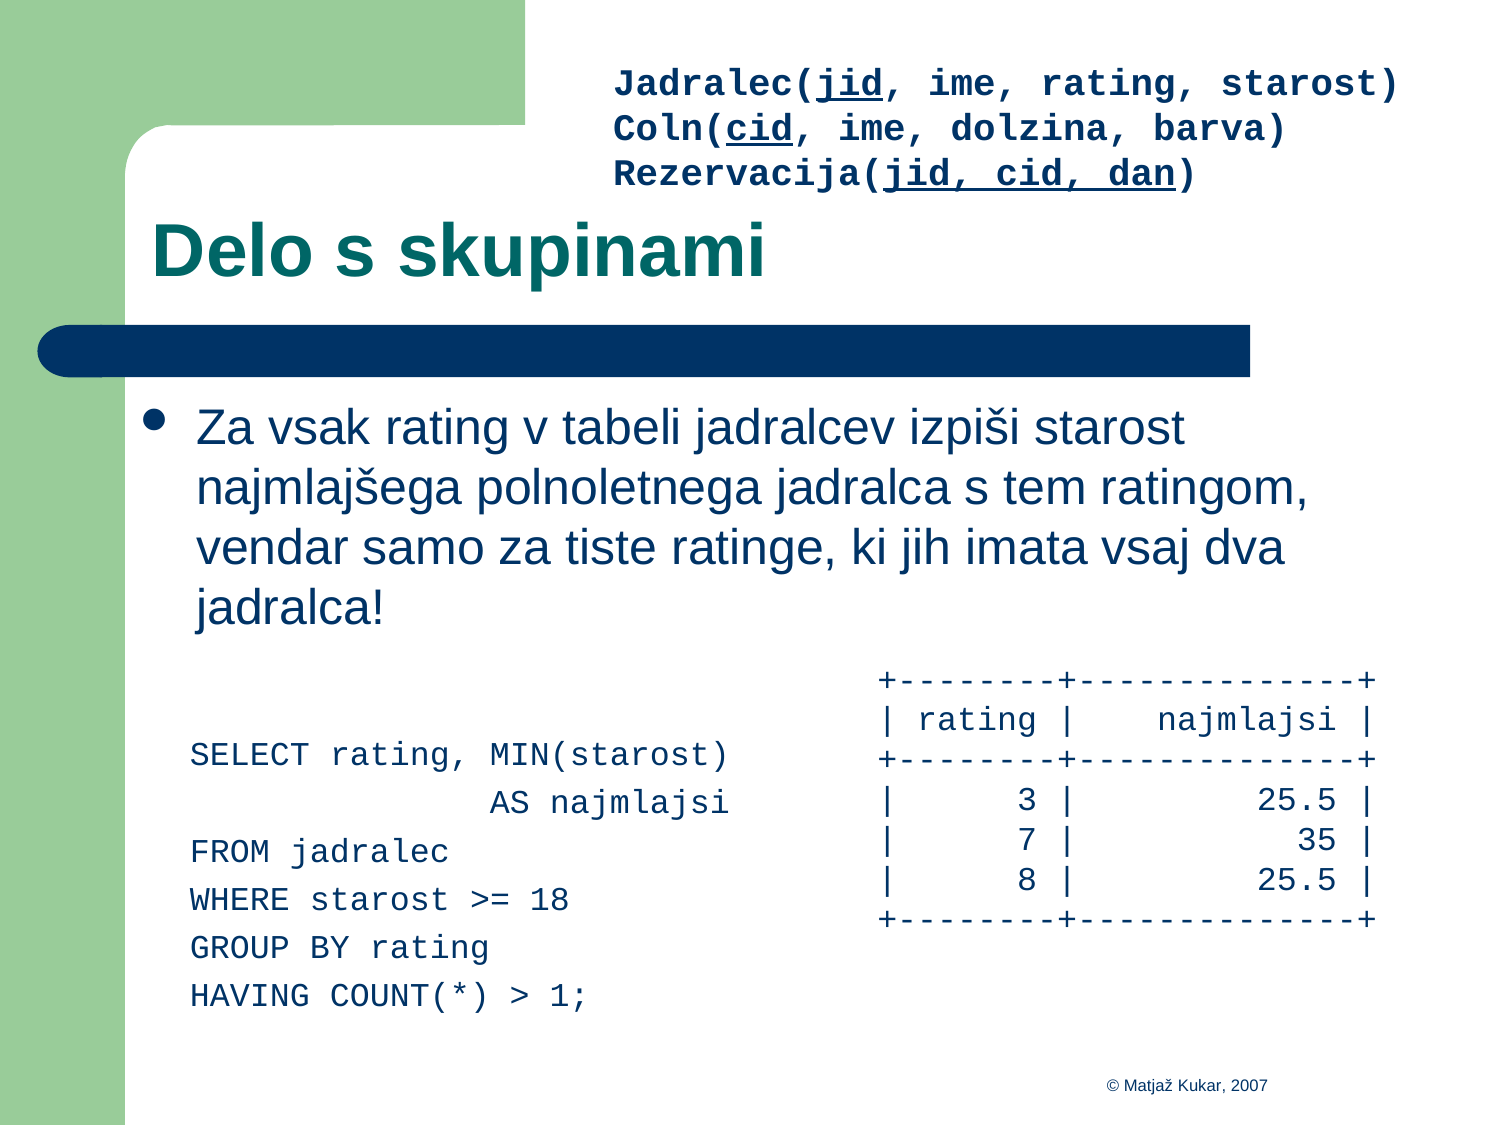

Jadralec(jid, ime, rating, starost)
Coln(cid, ime, dolzina, barva)
Rezervacija(jid, cid, dan)
# Delo s skupinami
Za vsak rating v tabeli jadralcev izpiši starost najmlajšega polnoletnega jadralca s tem ratingom, vendar samo za tiste ratinge, ki jih imata vsaj dva jadralca!
+--------+--------------+
| rating | najmlajsi |
+--------+--------------+
| 3 | 25.5 |
| 7 | 35 |
| 8 | 25.5 |
+--------+--------------+
SELECT rating, MIN(starost)
 AS najmlajsi
FROM jadralec
WHERE starost >= 18
GROUP BY rating
HAVING COUNT(*) > 1;
© Matjaž Kukar, 2007